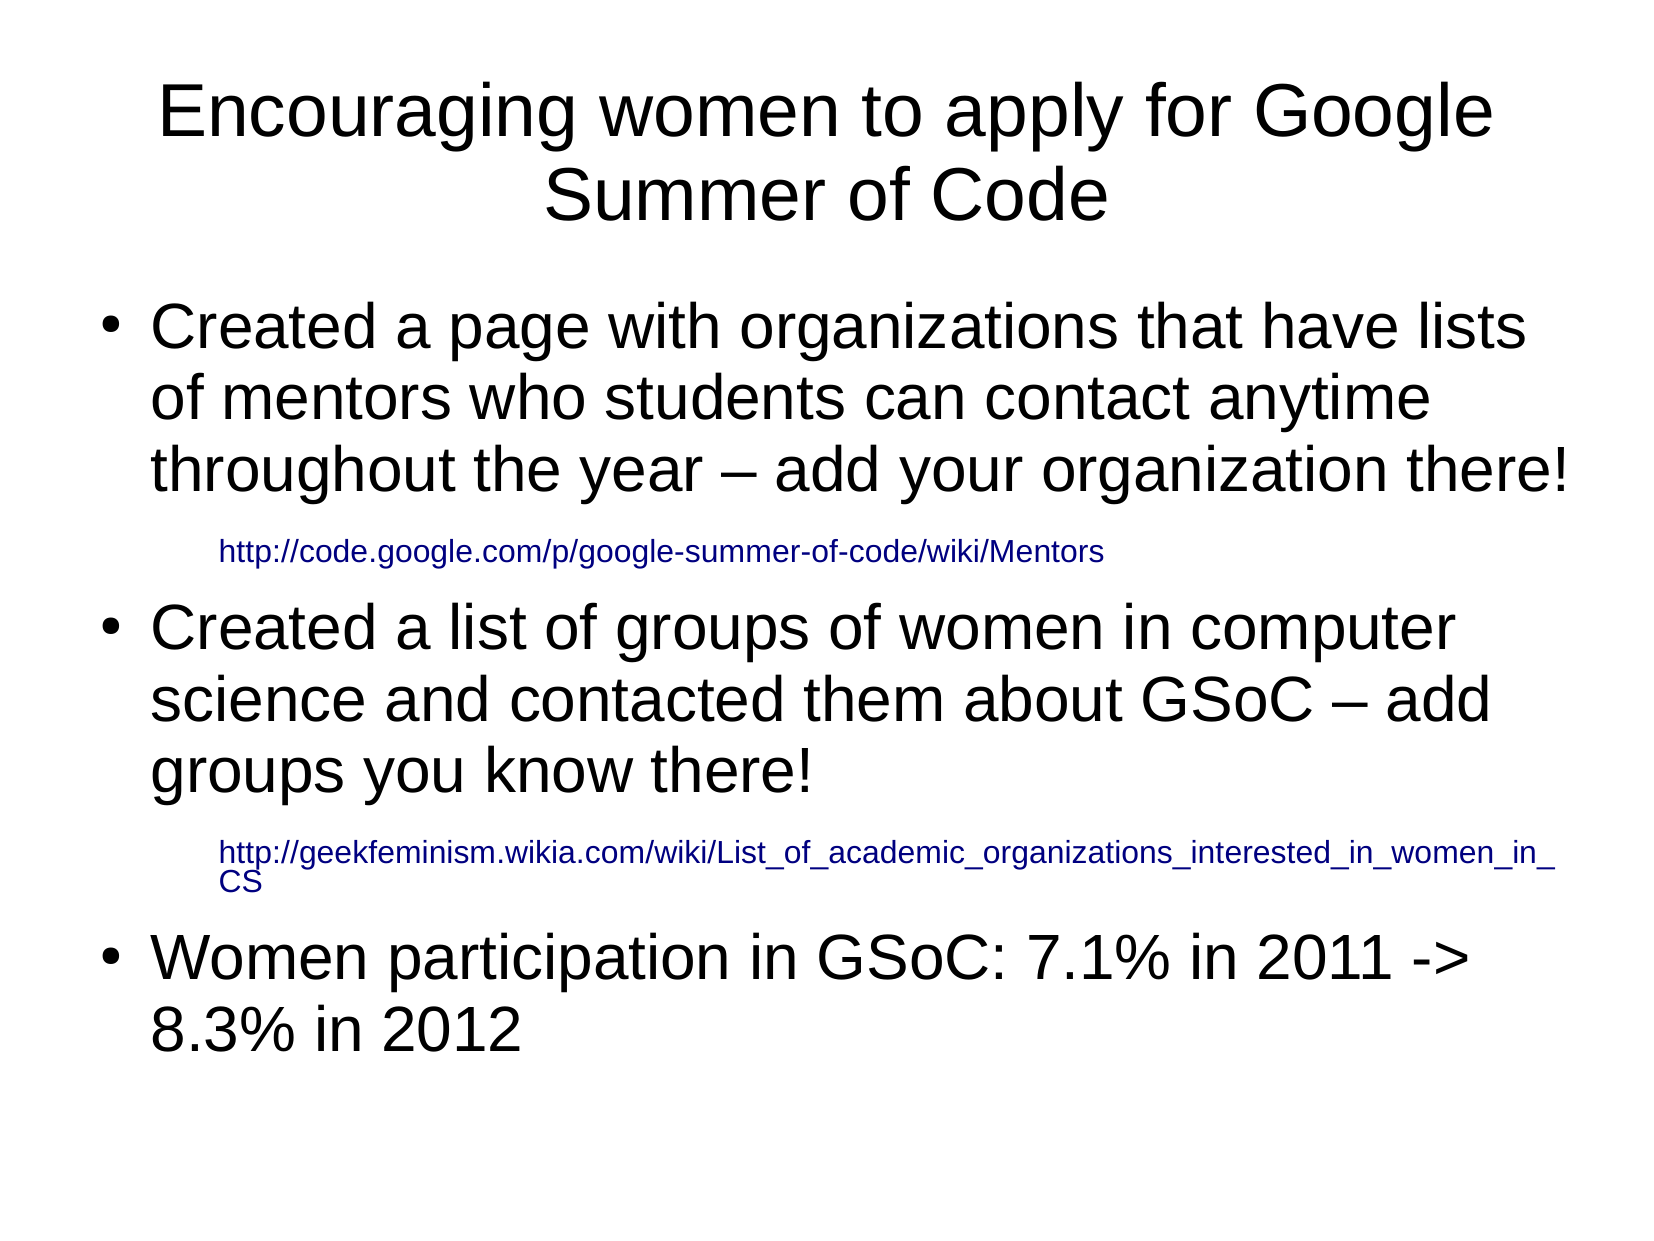

# Encouraging women to apply for Google Summer of Code
Created a page with organizations that have lists of mentors who students can contact anytime throughout the year – add your organization there!
http://code.google.com/p/google-summer-of-code/wiki/Mentors
Created a list of groups of women in computer science and contacted them about GSoC – add groups you know there!
http://geekfeminism.wikia.com/wiki/List_of_academic_organizations_interested_in_women_in_CS
Women participation in GSoC: 7.1% in 2011 -> 8.3% in 2012